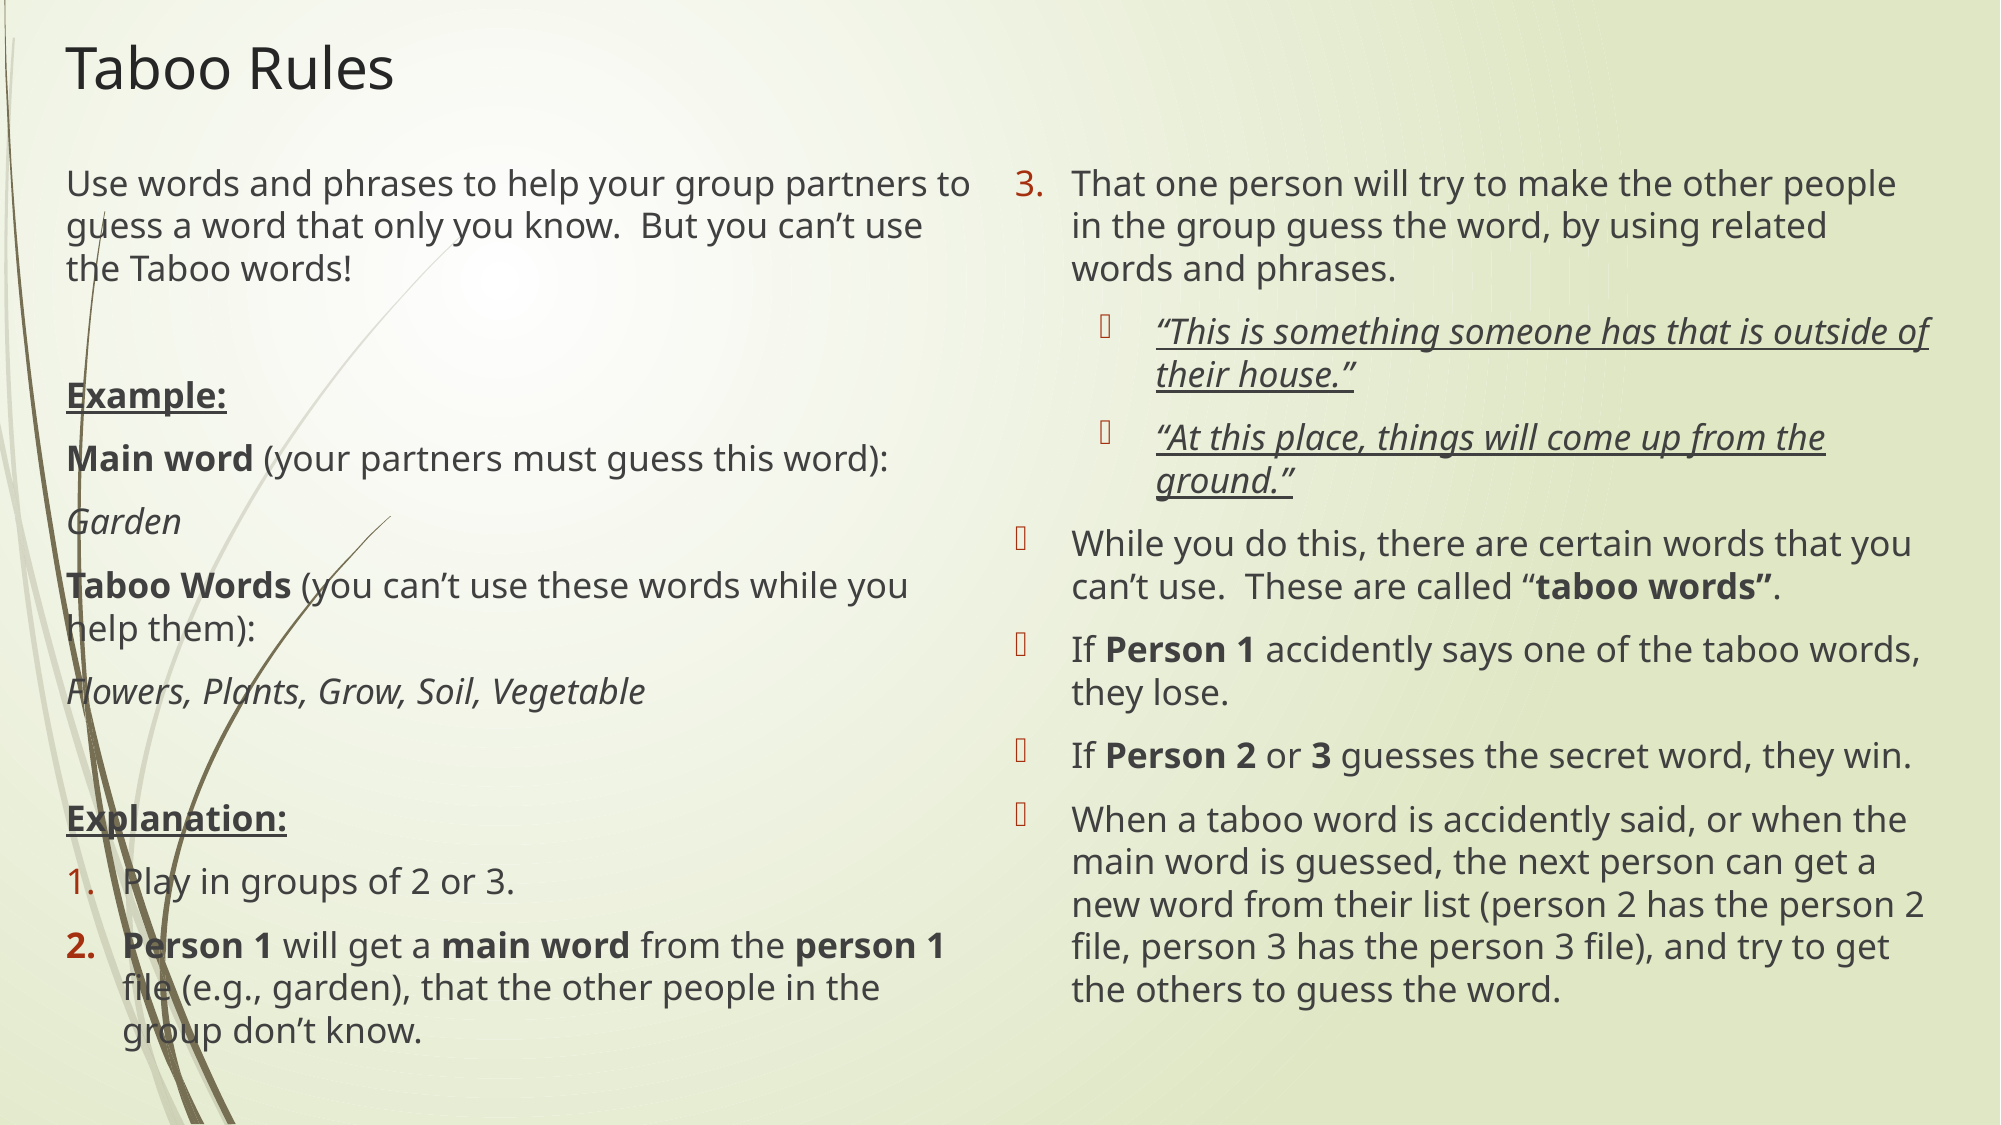

# Taboo Rules
Use words and phrases to help your group partners to guess a word that only you know. But you can’t use the Taboo words!
Example:
Main word (your partners must guess this word):
Garden
Taboo Words (you can’t use these words while you help them):
Flowers, Plants, Grow, Soil, Vegetable
Explanation:
Play in groups of 2 or 3.
Person 1 will get a main word from the person 1 file (e.g., garden), that the other people in the group don’t know.
That one person will try to make the other people in the group guess the word, by using related words and phrases.
“This is something someone has that is outside of their house.”
“At this place, things will come up from the ground.”
While you do this, there are certain words that you can’t use. These are called “taboo words”.
If Person 1 accidently says one of the taboo words, they lose.
If Person 2 or 3 guesses the secret word, they win.
When a taboo word is accidently said, or when the main word is guessed, the next person can get a new word from their list (person 2 has the person 2 file, person 3 has the person 3 file), and try to get the others to guess the word.